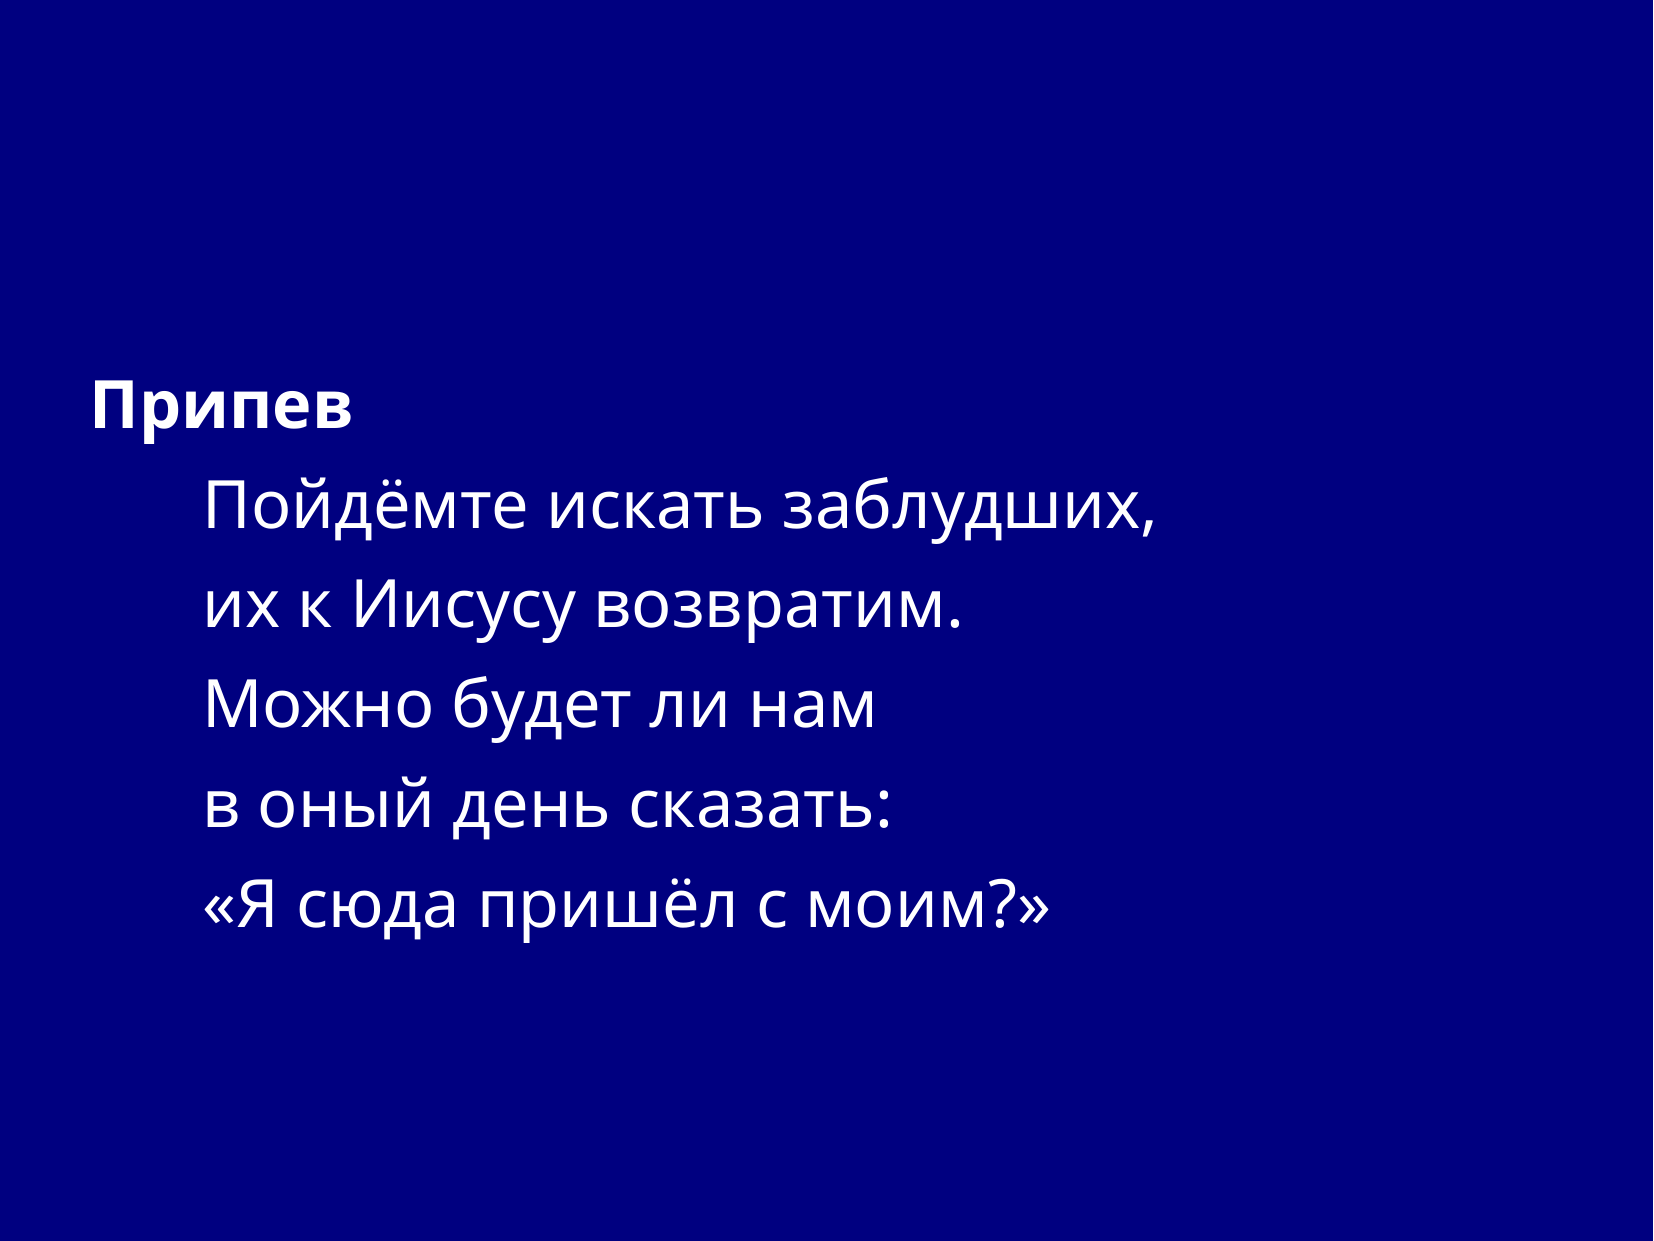

Припев
	Пойдёмте искать заблудших,
	их к Иисусу возвратим.
	Можно будет ли нам
	в оный день сказать:
	«Я сюда пришёл с моим?»